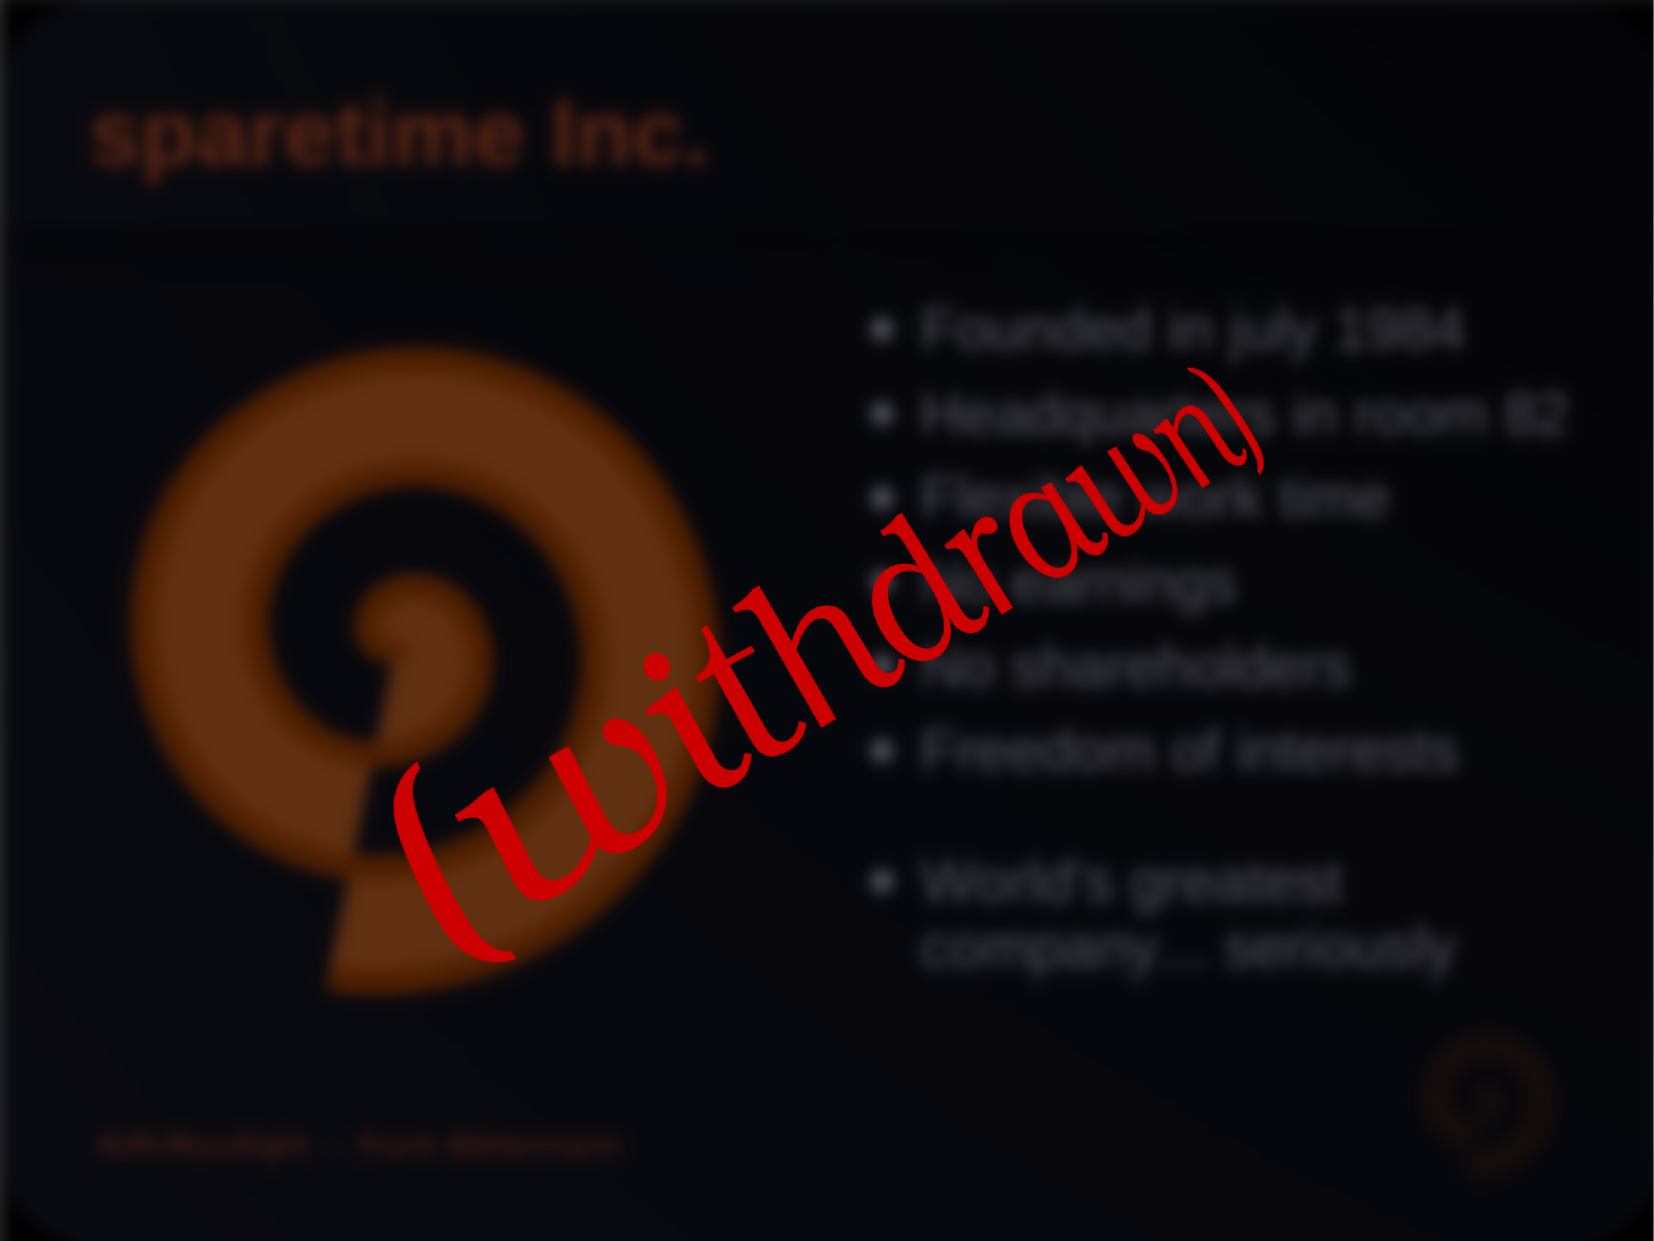

# sparetime Inc.
Founded in july 1984
Headquarters in room 82
Flexible work time
No earnings
No shareholders
Freedom of interests
World's greatest company... seriously
AVR-Moodlight - Frank Bättermann